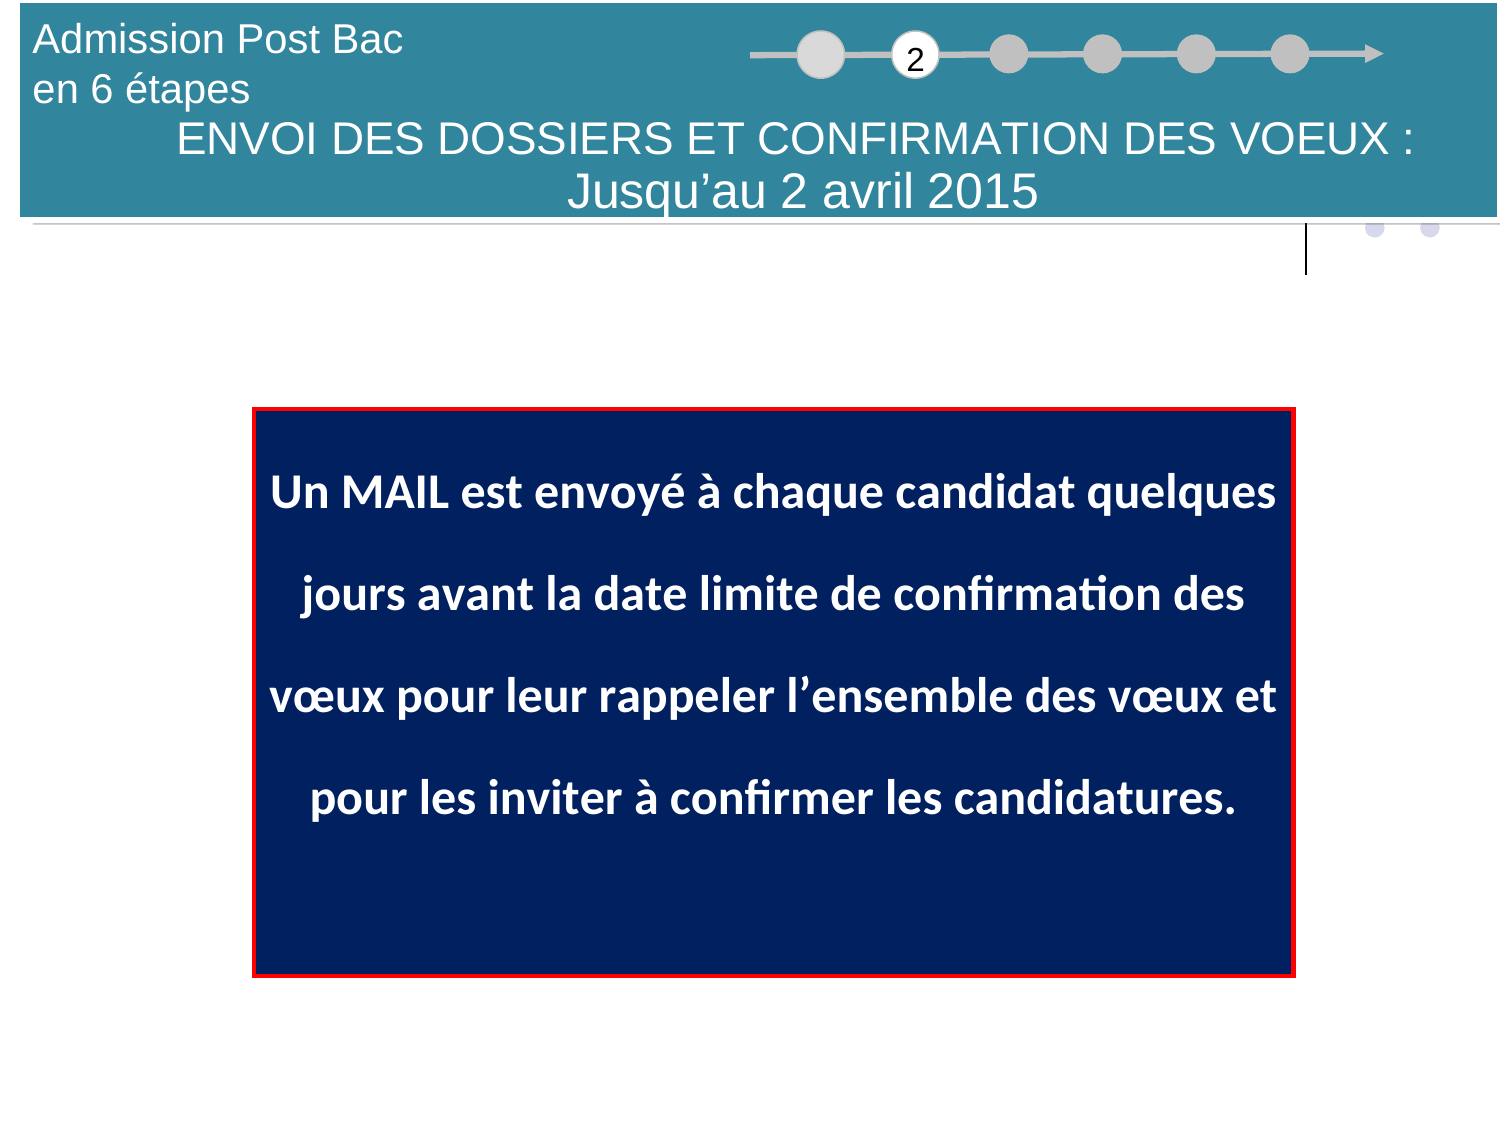

Admission Post Bac
en 6 étapes
2
2 envoi des dossiers et confirmation des vœux
ENVOI DES DOSSIERS ET CONFIRMATION DES VOEUX :
Jusqu’au 2 avril 2015
Un MAIL est envoyé à chaque candidat quelques jours avant la date limite de confirmation des vœux pour leur rappeler l’ensemble des vœux et pour les inviter à confirmer les candidatures.